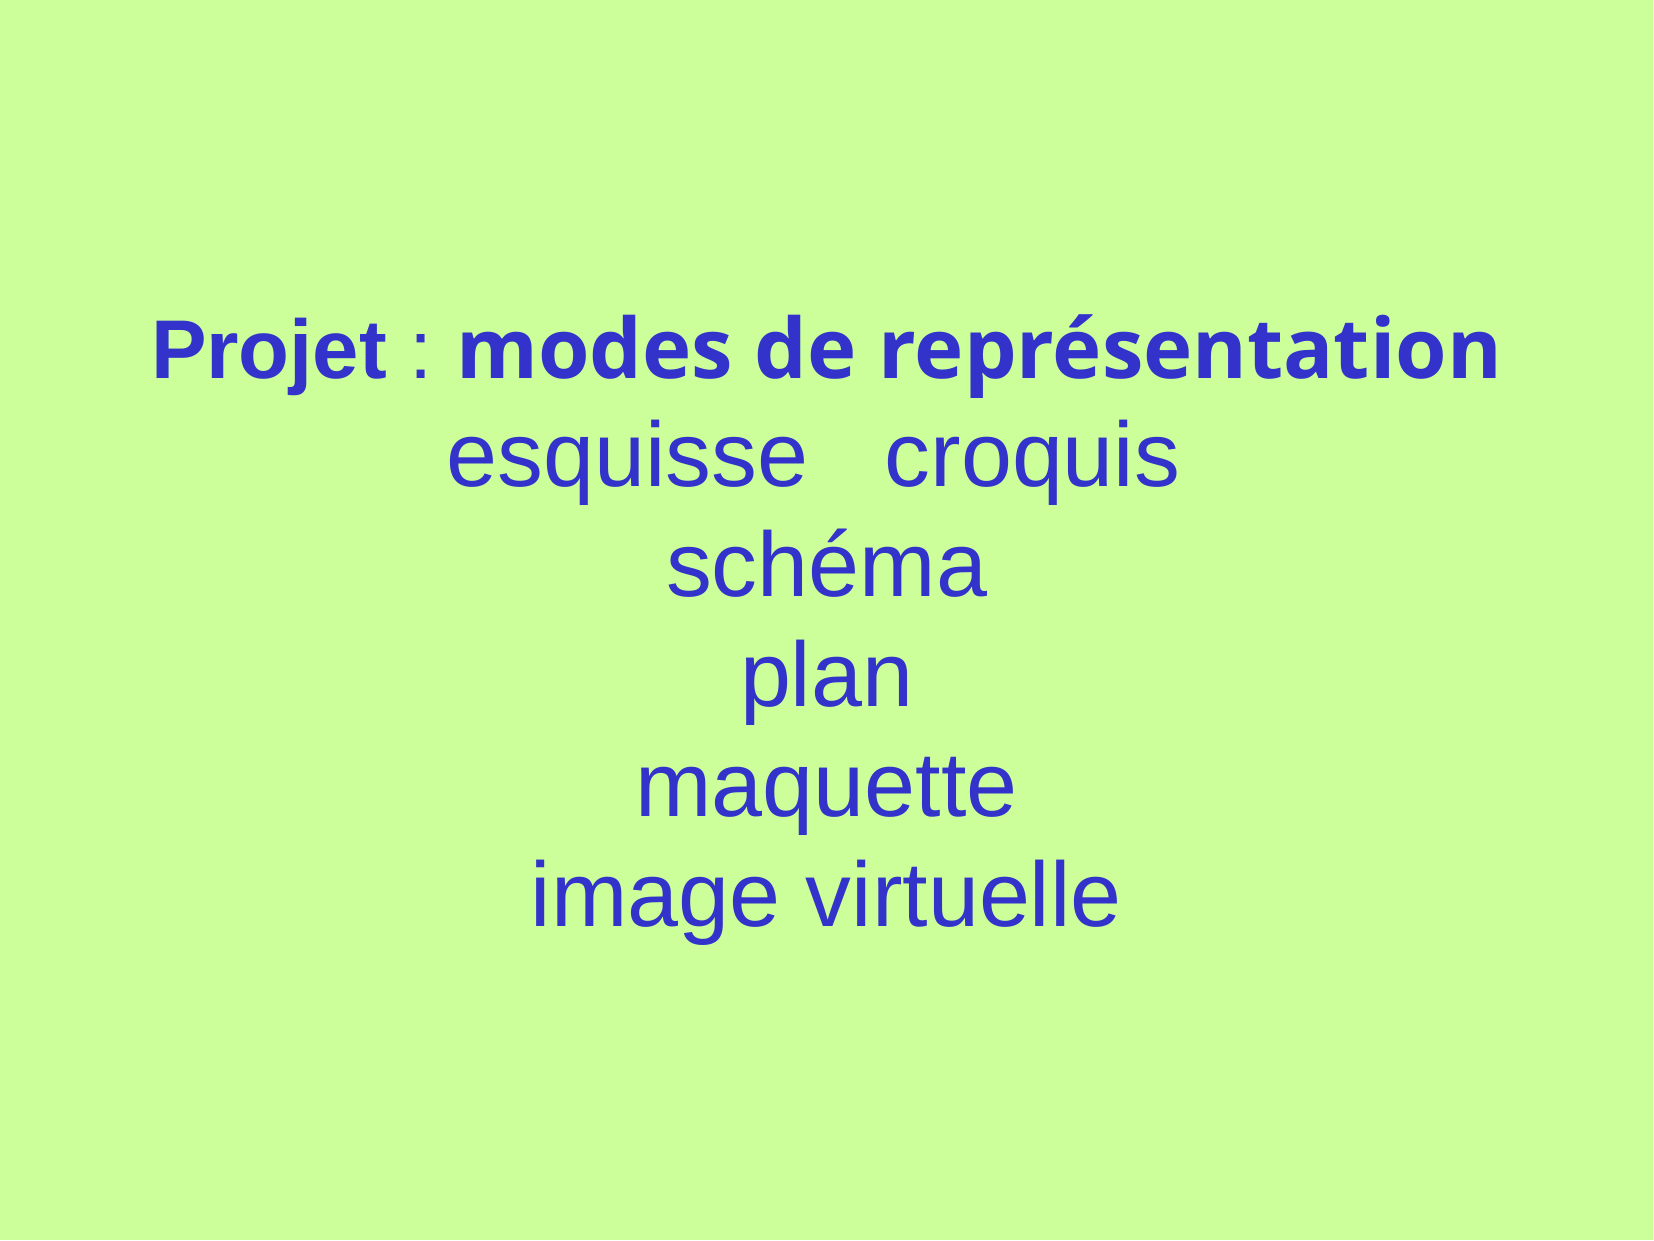

Projet : modes de représentation
esquisse croquis
schéma
plan
maquette
image virtuelle